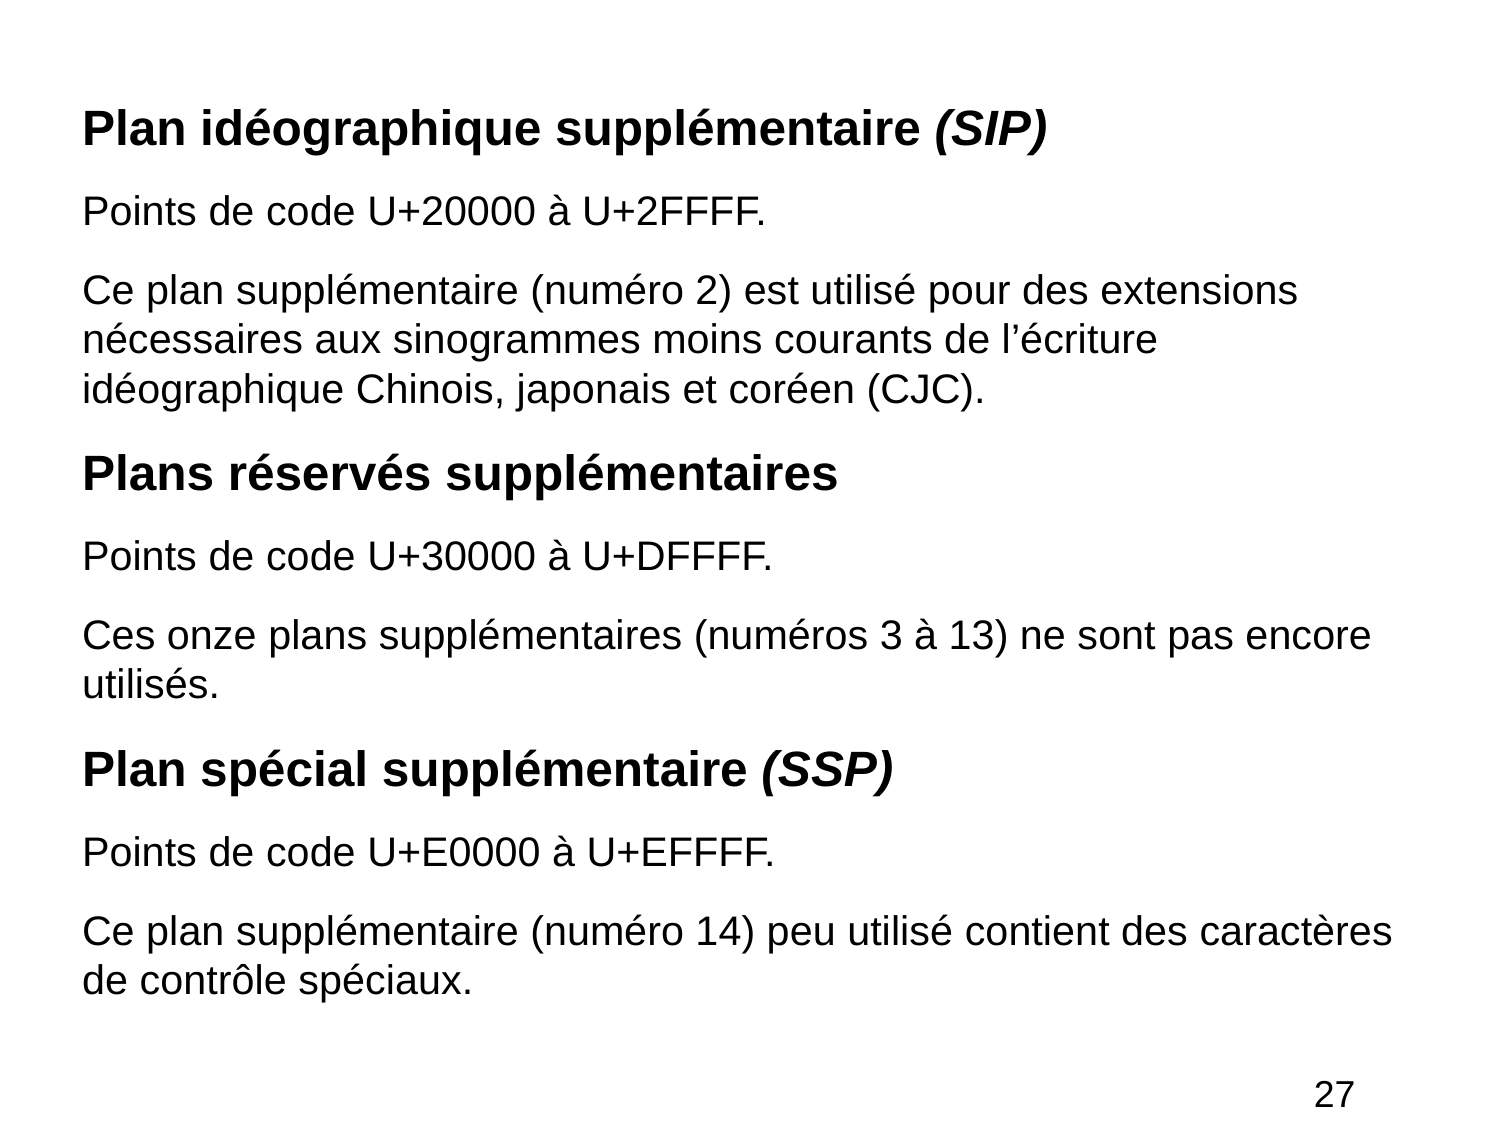

# Plan idéographique supplémentaire (SIP)
Points de code U+20000 à U+2FFFF.
Ce plan supplémentaire (numéro 2) est utilisé pour des extensions nécessaires aux sinogrammes moins courants de l’écriture idéographique Chinois, japonais et coréen (CJC).
Plans réservés supplémentaires
Points de code U+30000 à U+DFFFF.
Ces onze plans supplémentaires (numéros 3 à 13) ne sont pas encore utilisés.
Plan spécial supplémentaire (SSP)
Points de code U+E0000 à U+EFFFF.
Ce plan supplémentaire (numéro 14) peu utilisé contient des caractères de contrôle spéciaux.